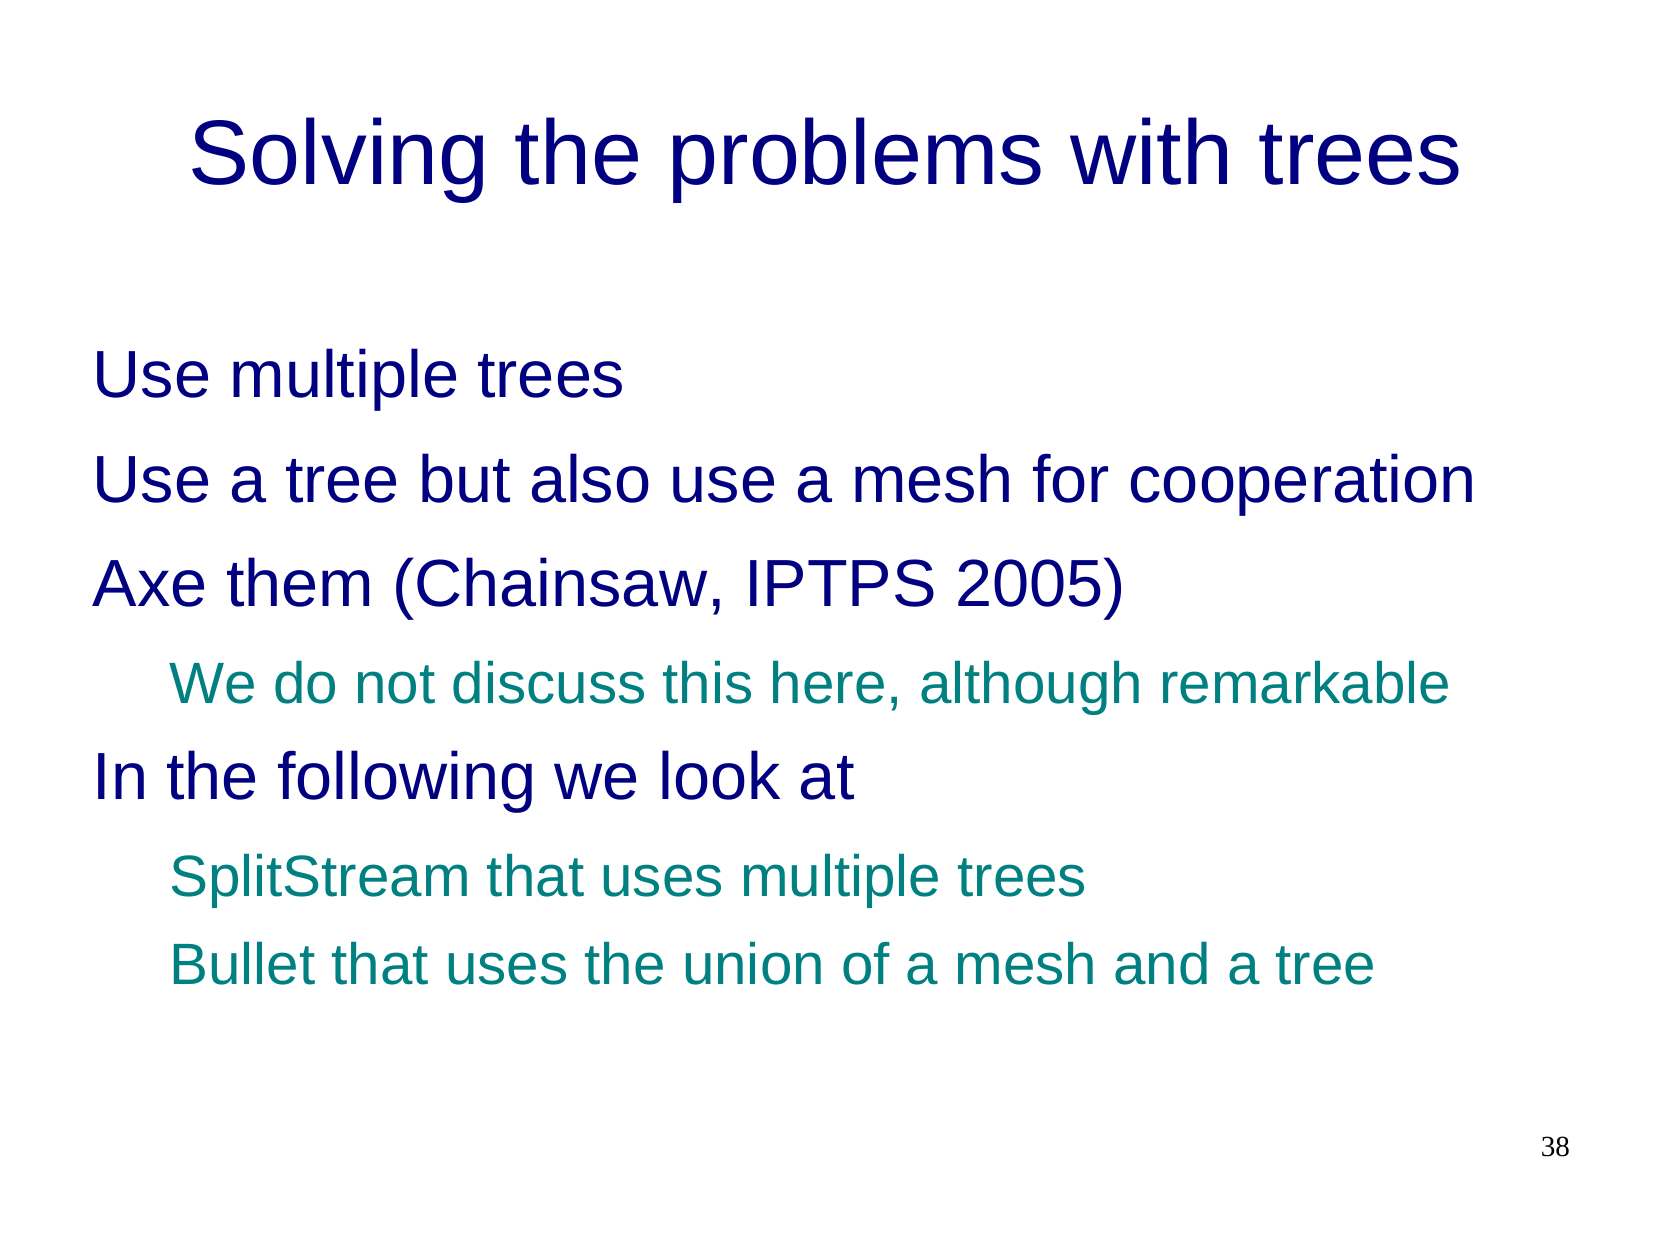

# Solving the problems with trees
Use multiple trees
Use a tree but also use a mesh for cooperation
Axe them (Chainsaw, IPTPS 2005)
We do not discuss this here, although remarkable
In the following we look at
SplitStream that uses multiple trees
Bullet that uses the union of a mesh and a tree
38